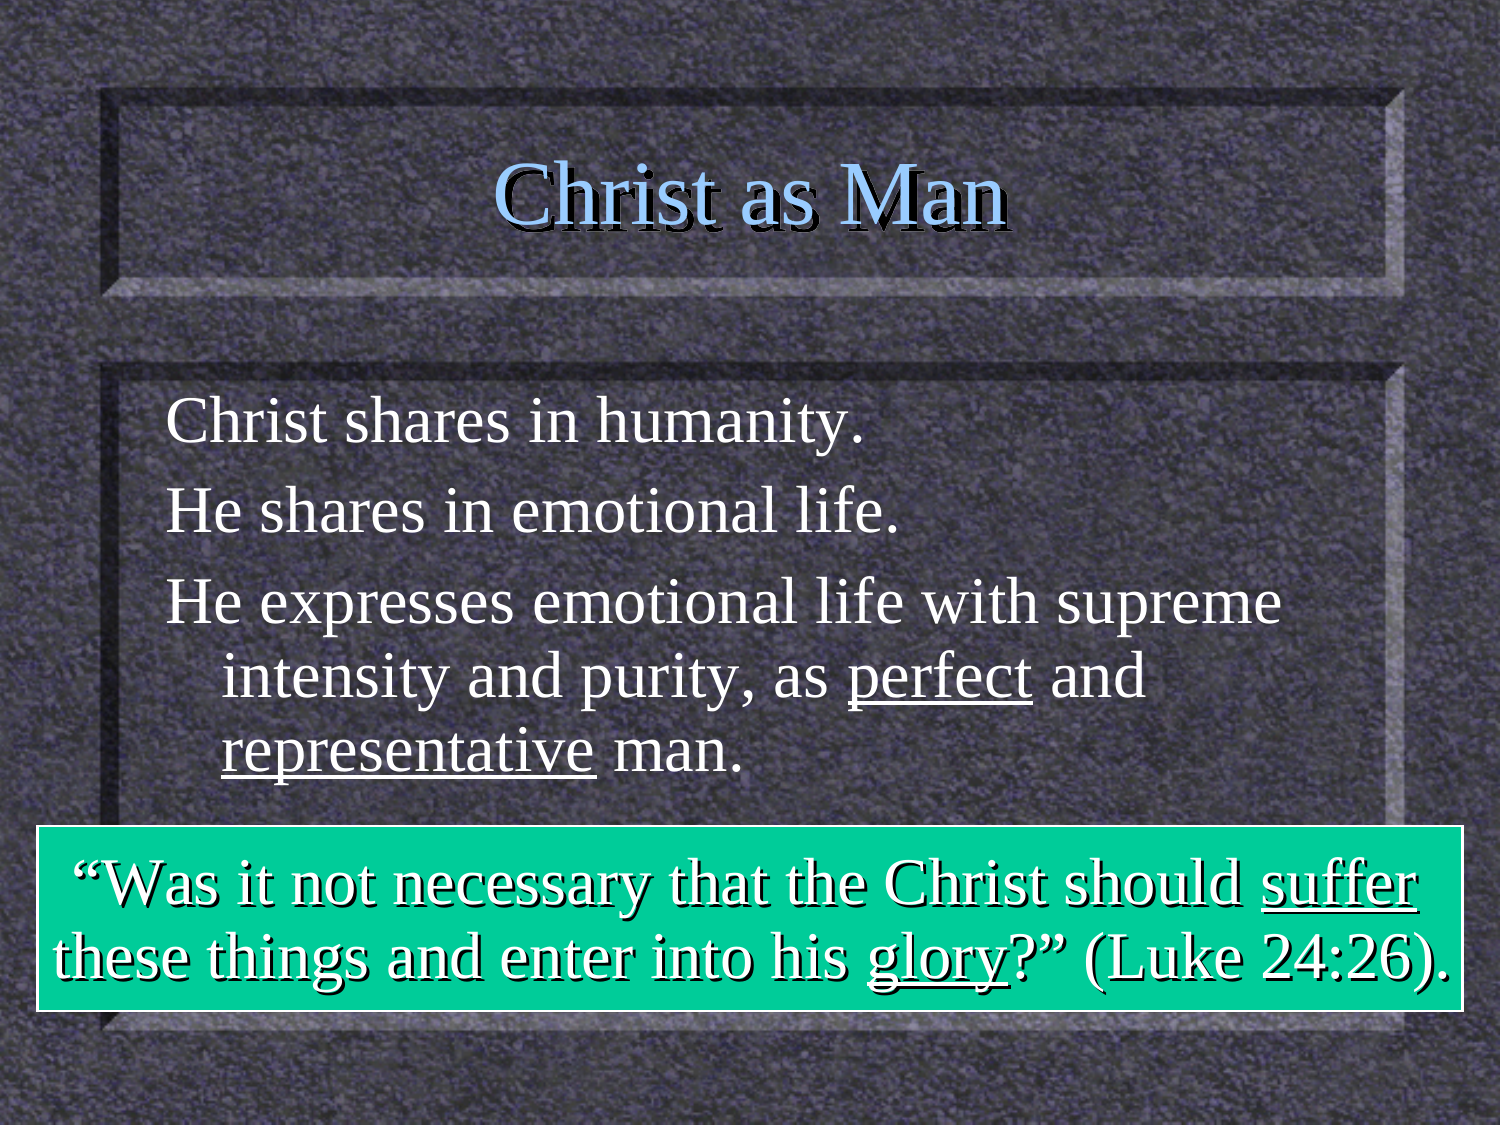

# Christ as Man
Christ shares in humanity.
He shares in emotional life.
He expresses emotional life with supreme intensity and purity, as perfect and representative man.
“Was it not necessary that the Christ should suffer
these things and enter into his glory?” (Luke 24:26).